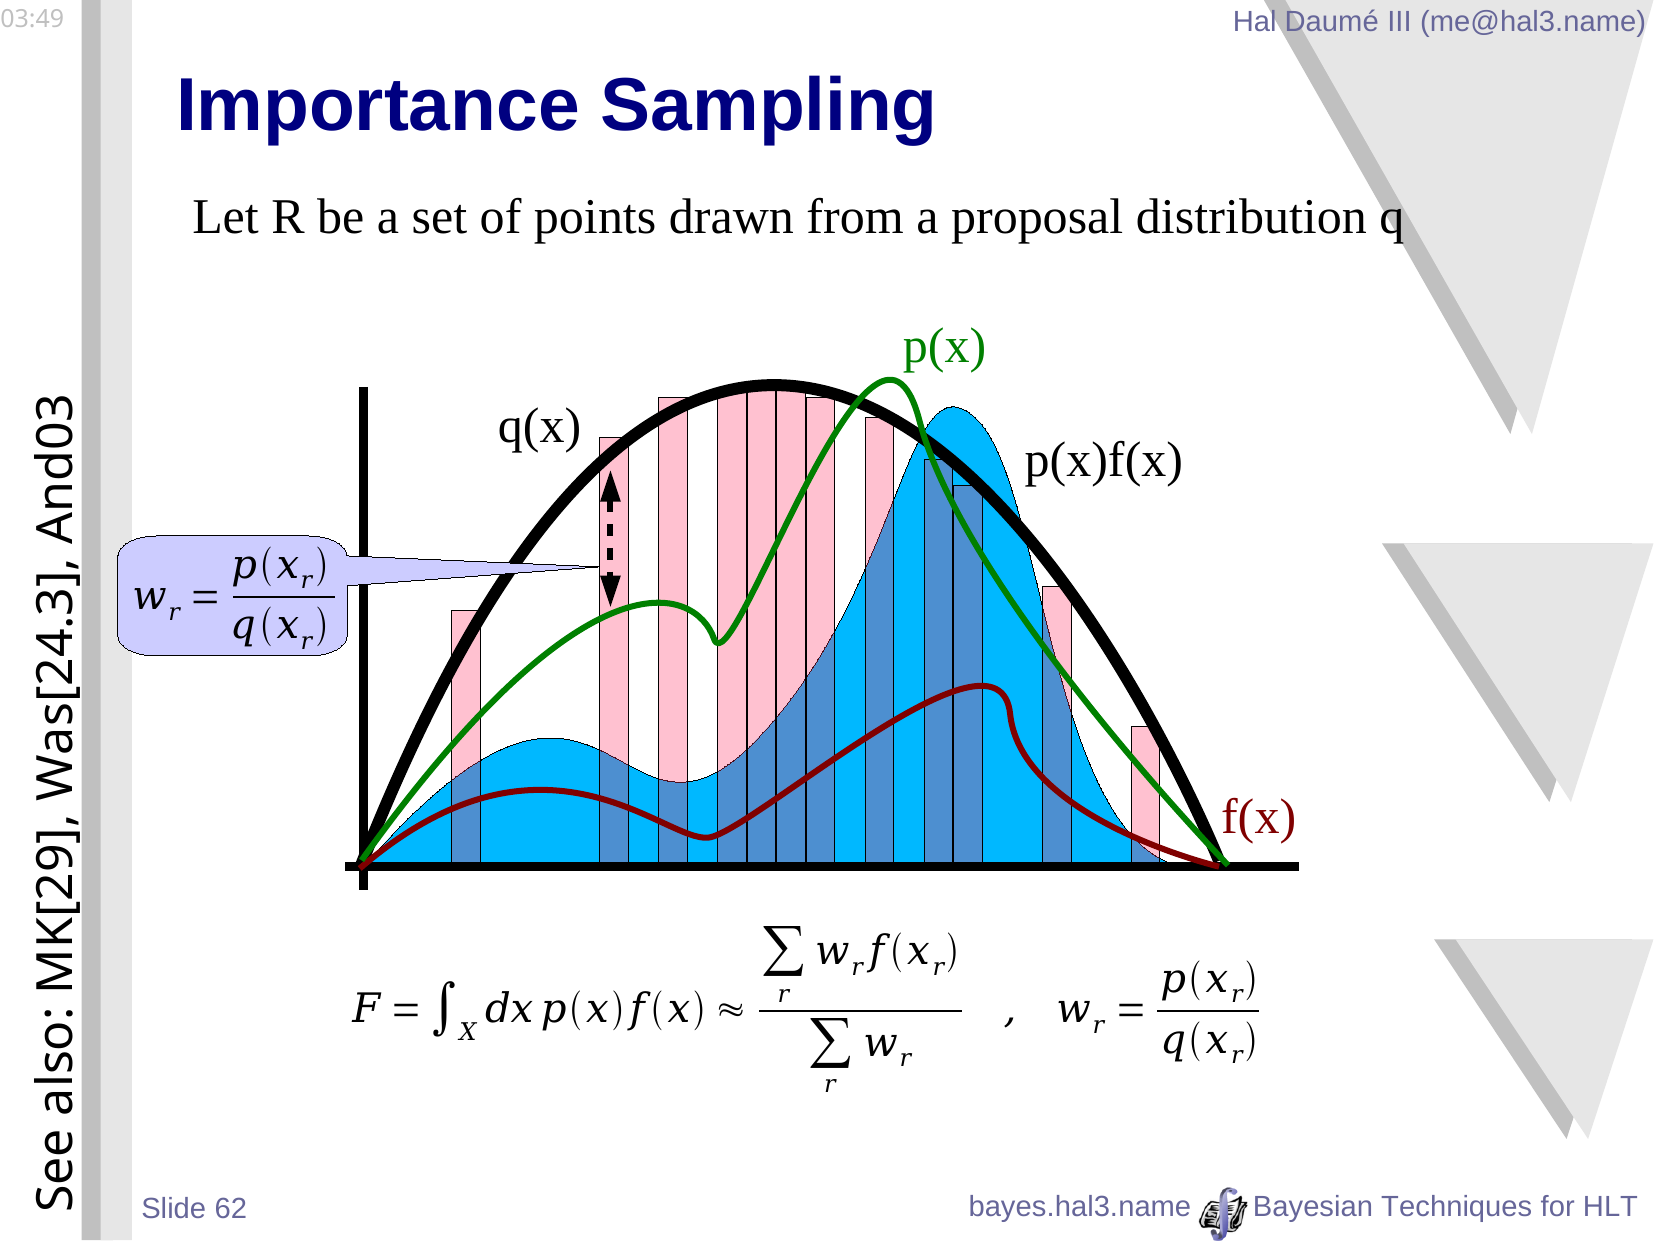

# Importance Sampling
Let R be a set of points drawn from a proposal distribution q
p(x)
f(x)
q(x)
p(x)f(x)
See also: MK[29], Was[24.3], And03